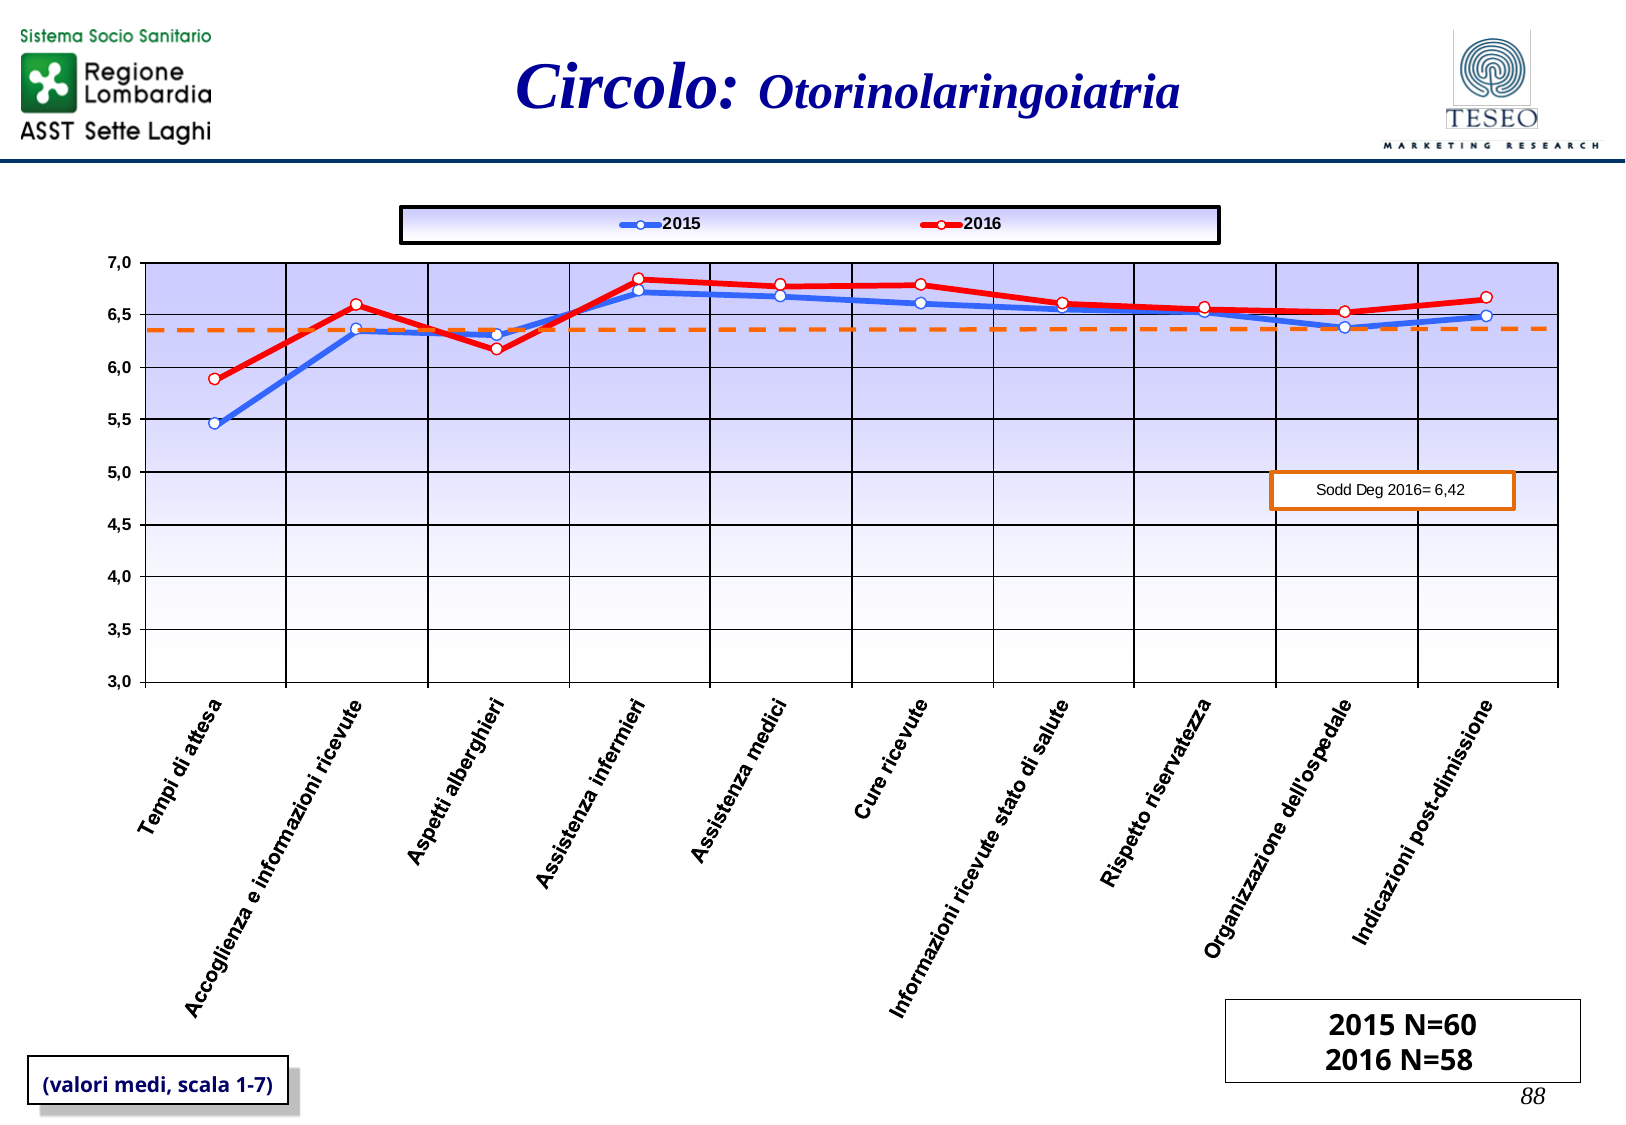

Circolo: Otorinolaringoiatria
2015 N=60
2016 N=58
(valori medi, scala 1-7)